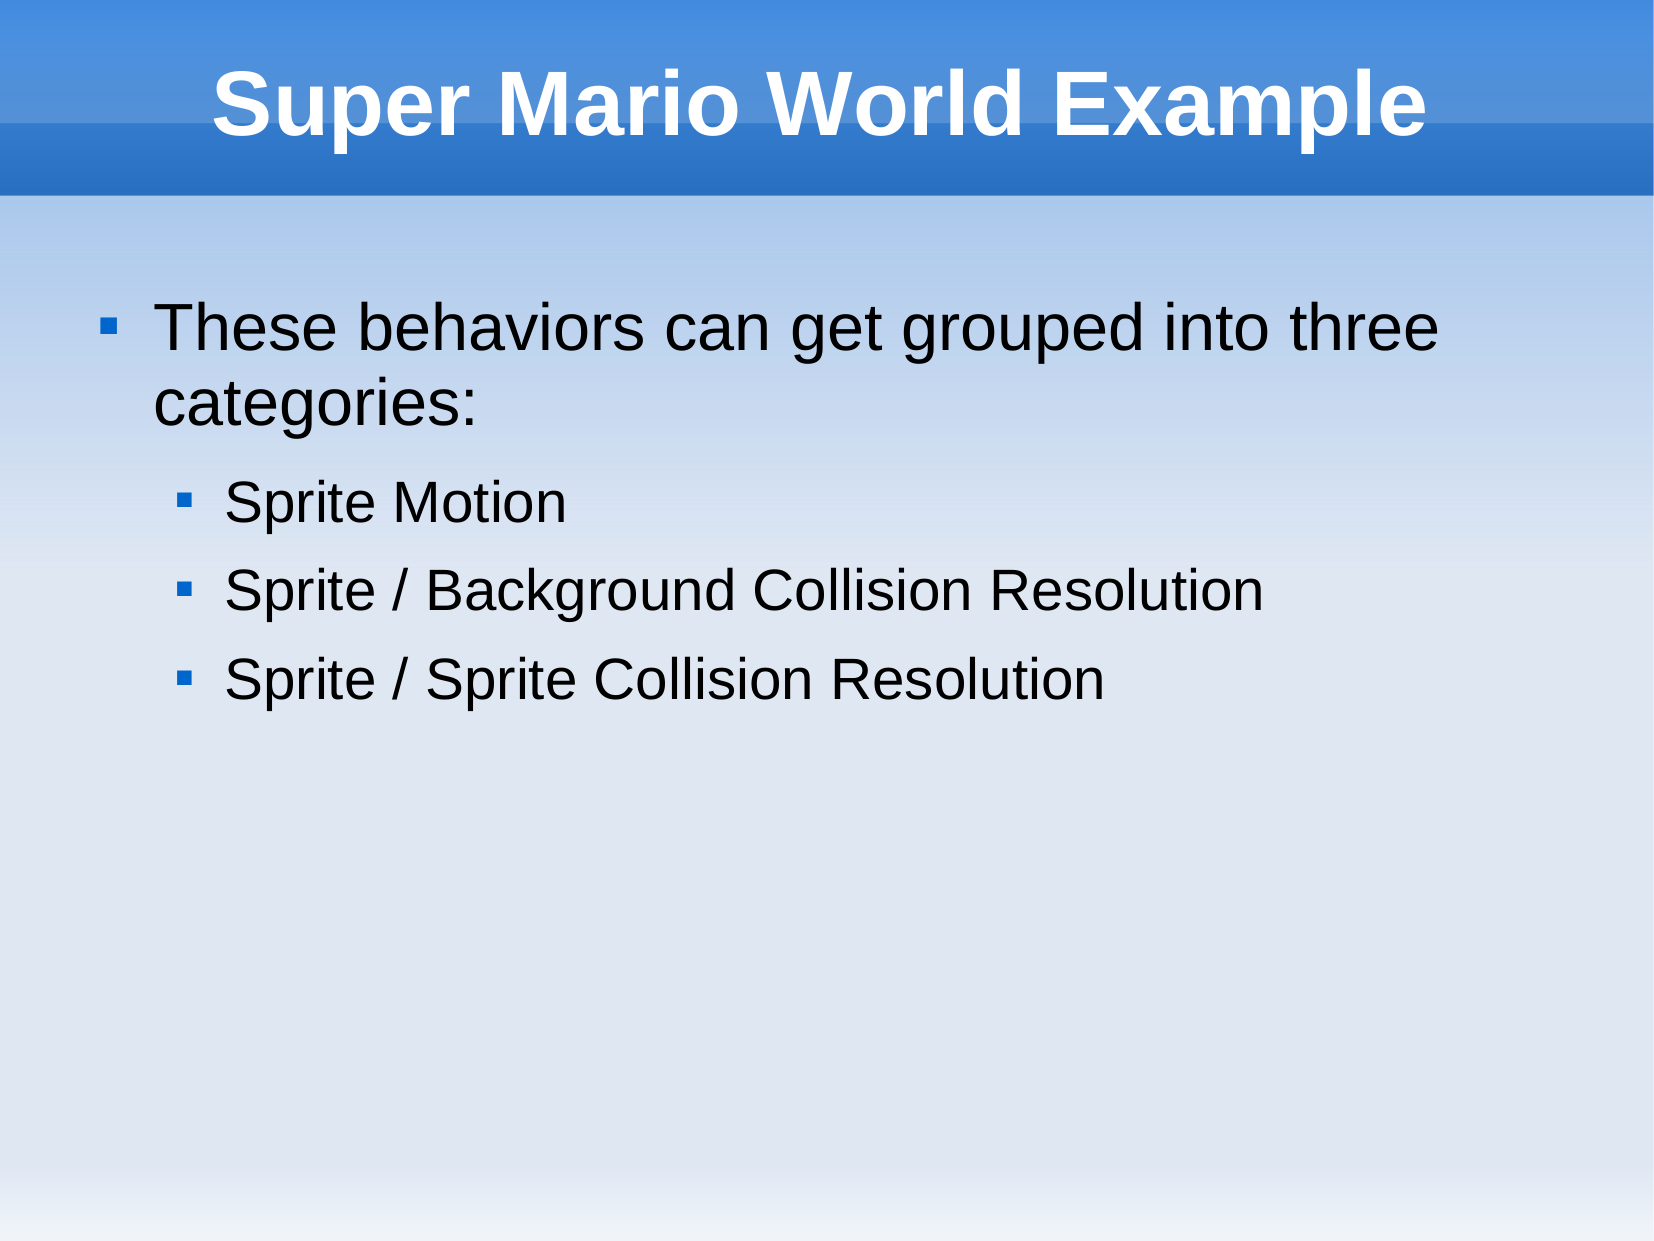

# Super Mario World Example
These behaviors can get grouped into three categories:
Sprite Motion
Sprite / Background Collision Resolution
Sprite / Sprite Collision Resolution